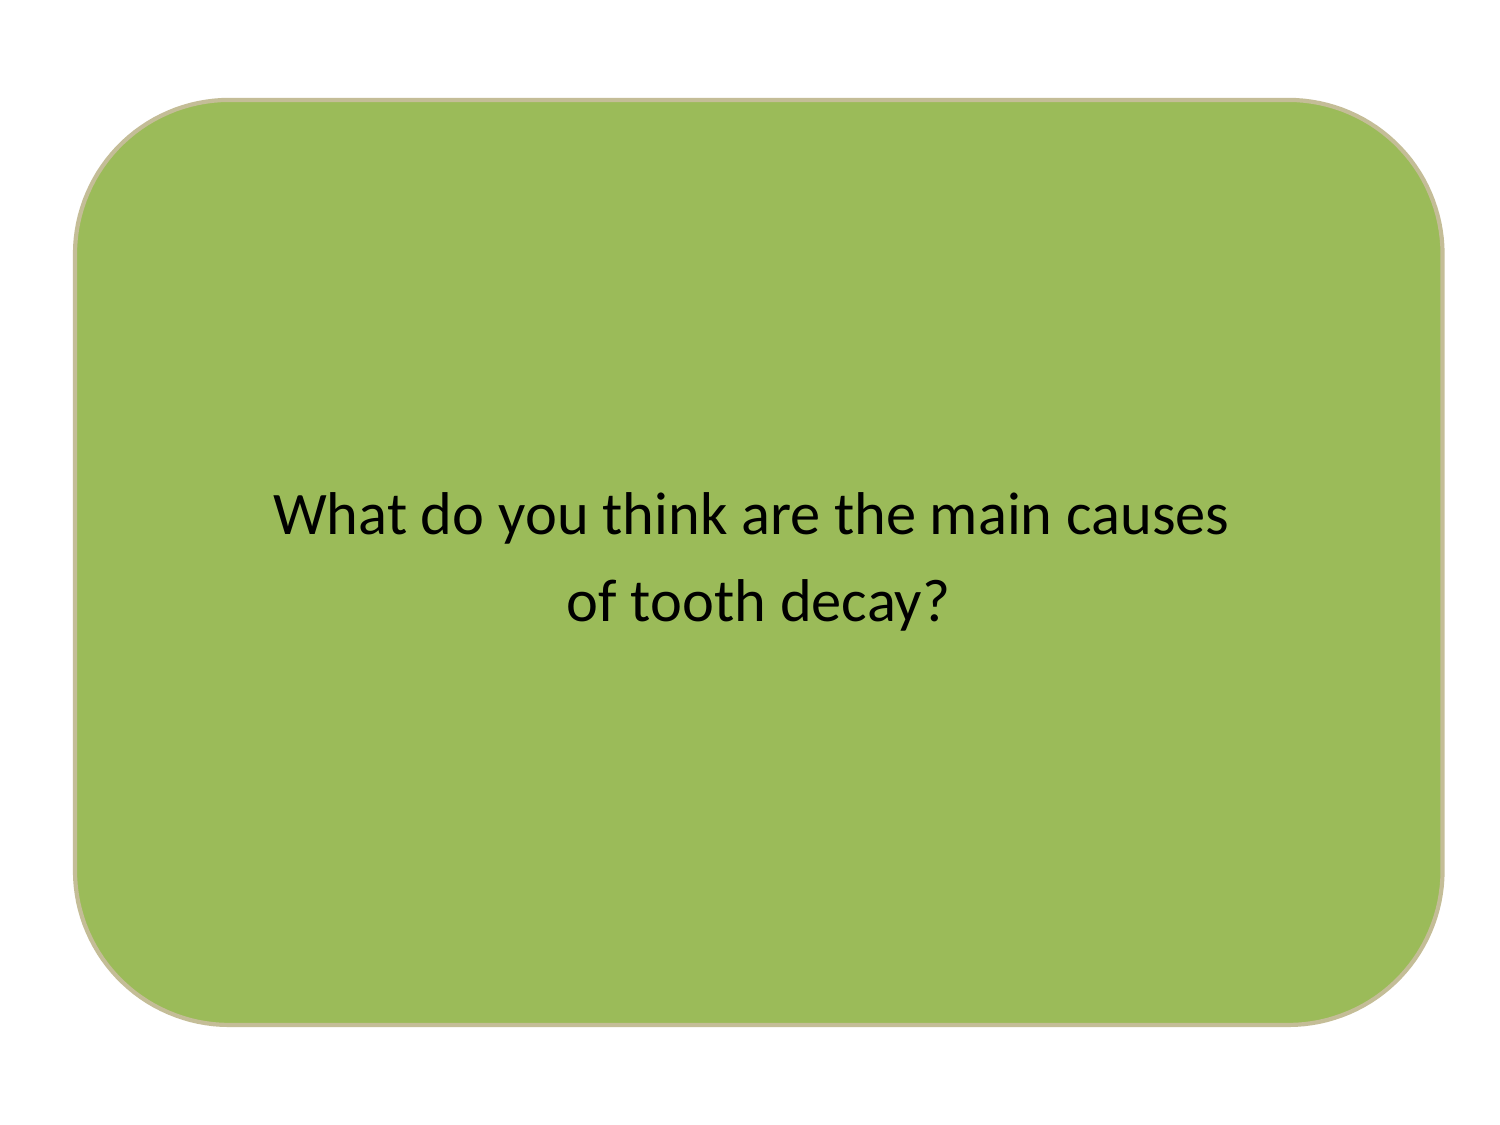

#
What do you think are the main causes
of tooth decay?